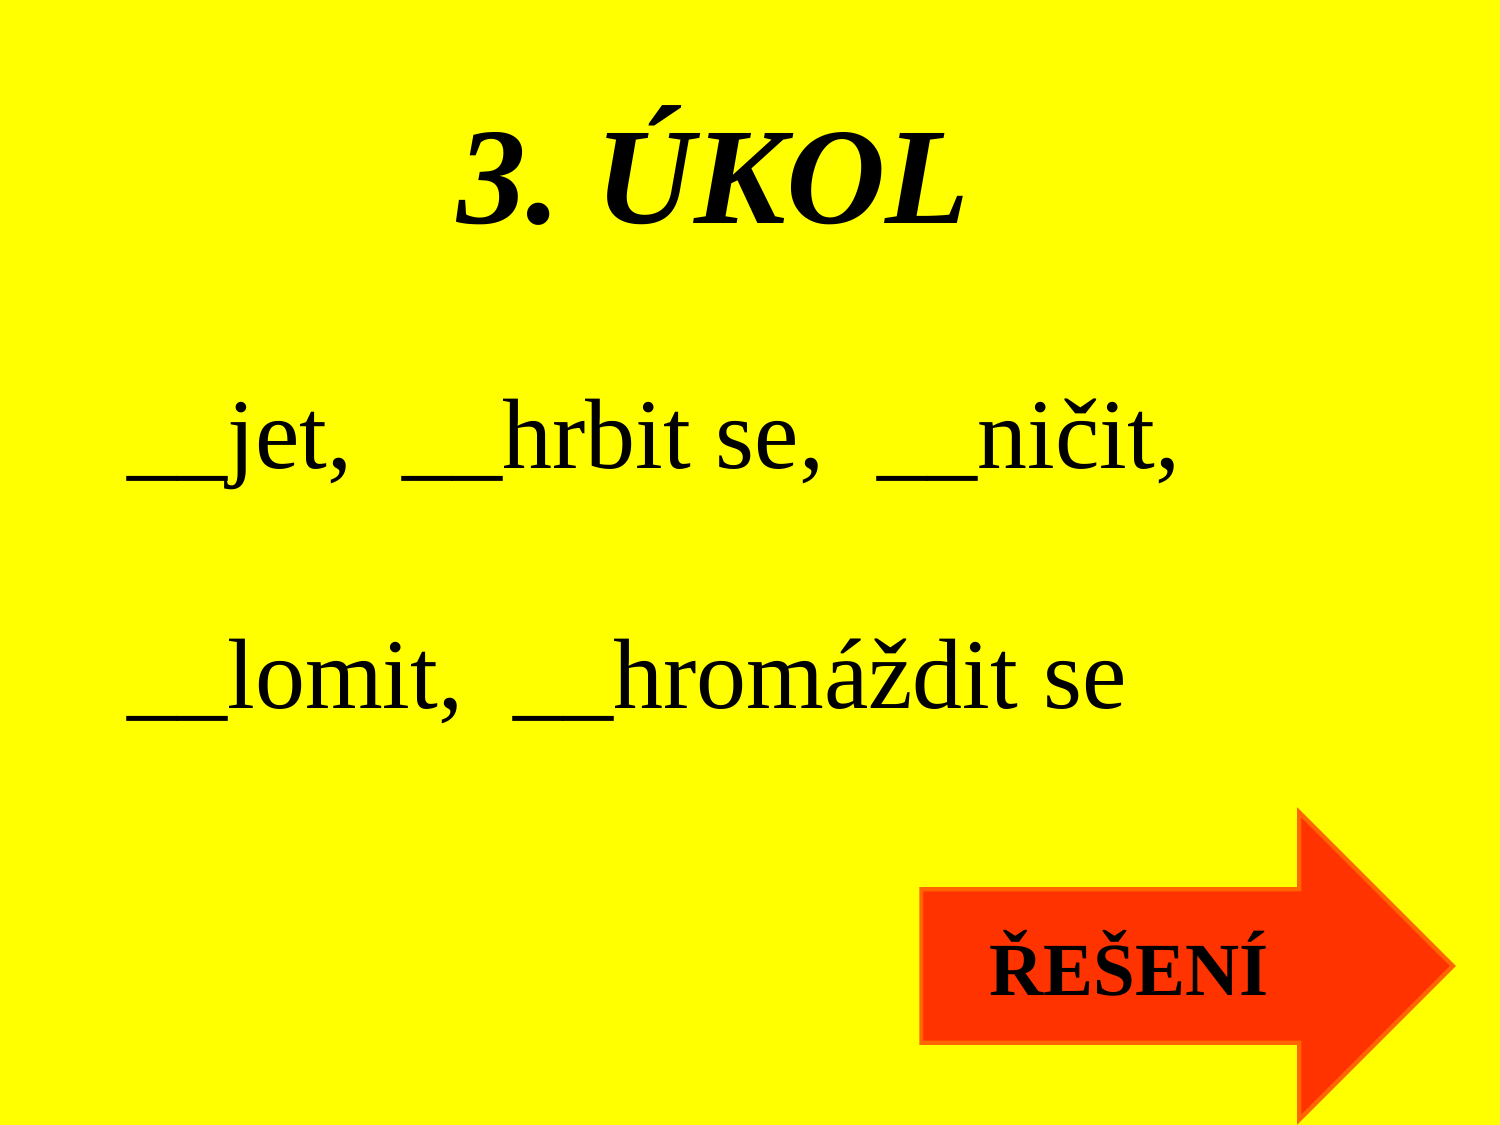

3. ÚKOL
__jet, __hrbit se, 	__ničit,
__lomit, __hromáždit se
ŘEŠENÍ